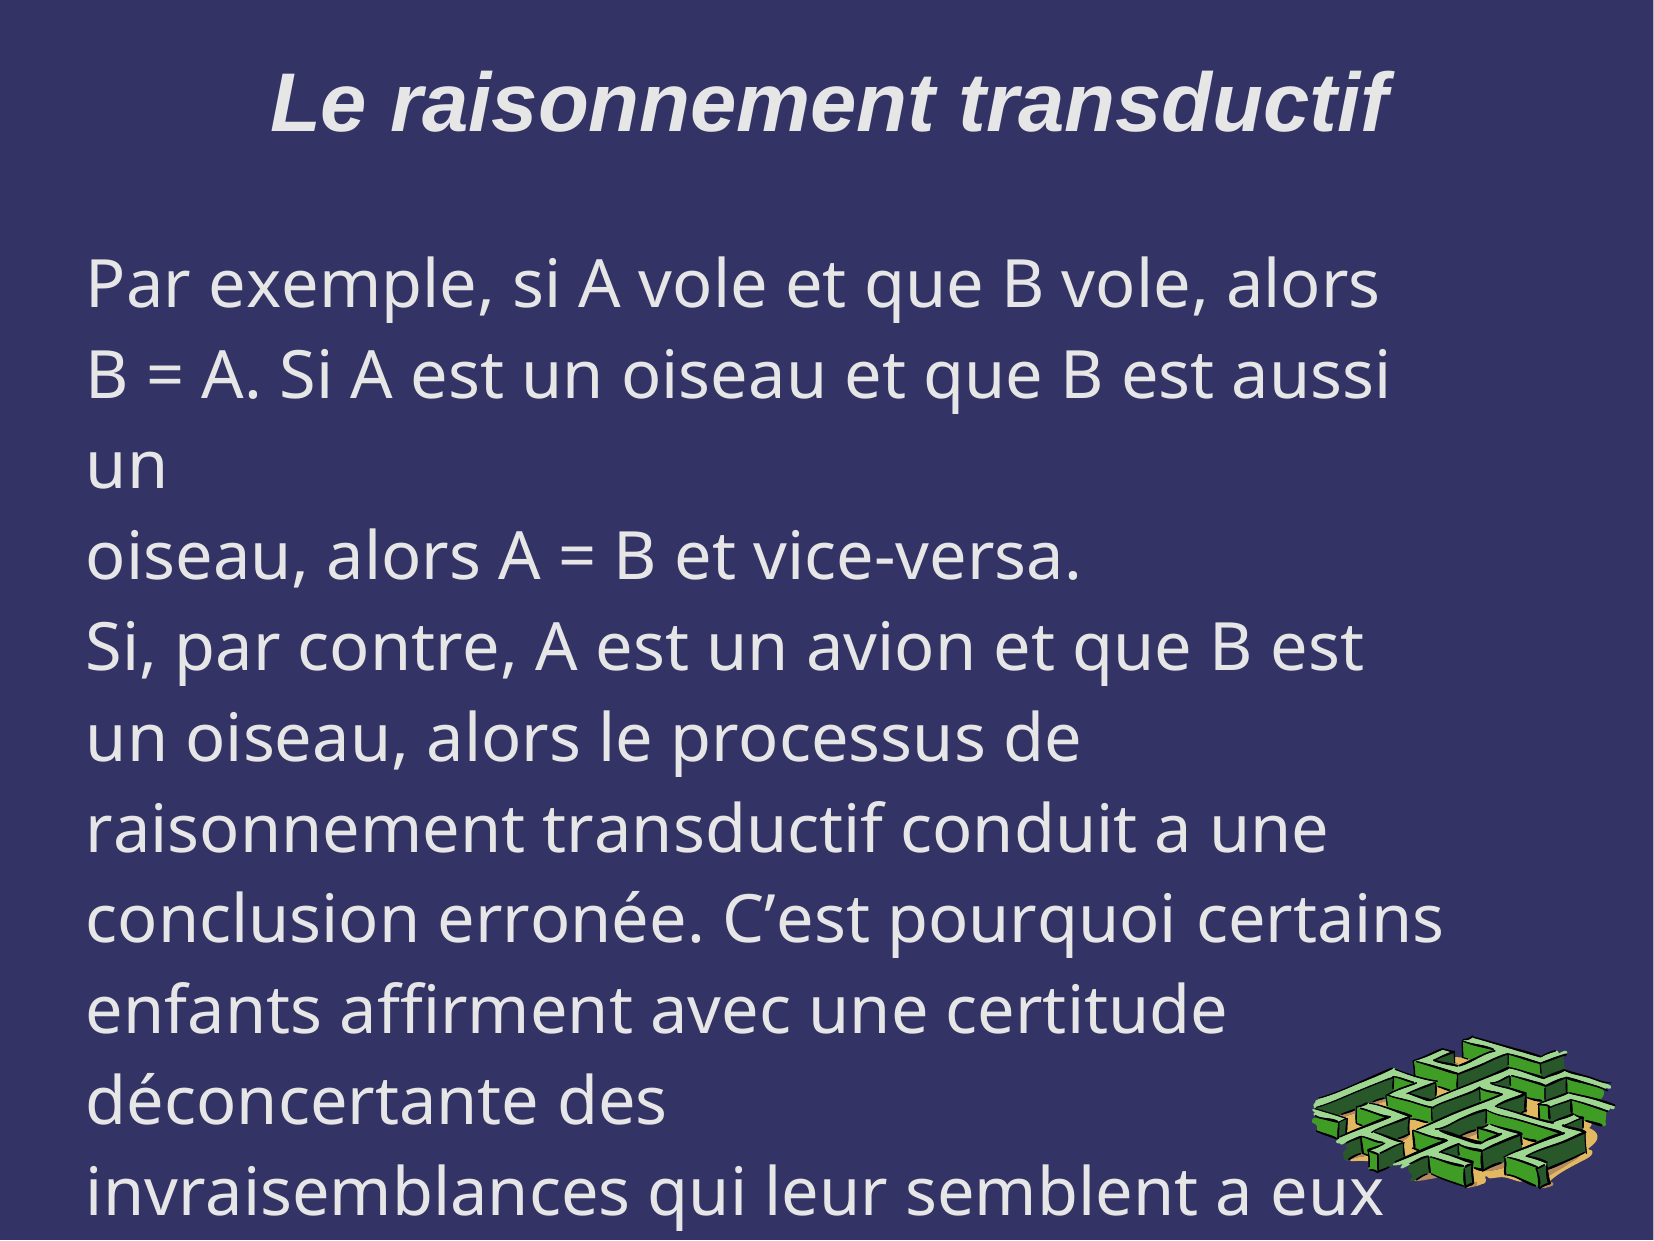

Le raisonnement transductif
# Par exemple, si A vole et que B vole, alors
B = A. Si A est un oiseau et que B est aussi un
oiseau, alors A = B et vice-versa.
Si, par contre, A est un avion et que B est
un oiseau, alors le processus de raisonnement transductif conduit a une conclusion erronée. C’est pourquoi certains enfants affirment avec une certitude déconcertante des
invraisemblances qui leur semblent a eux tout a fait logiques.